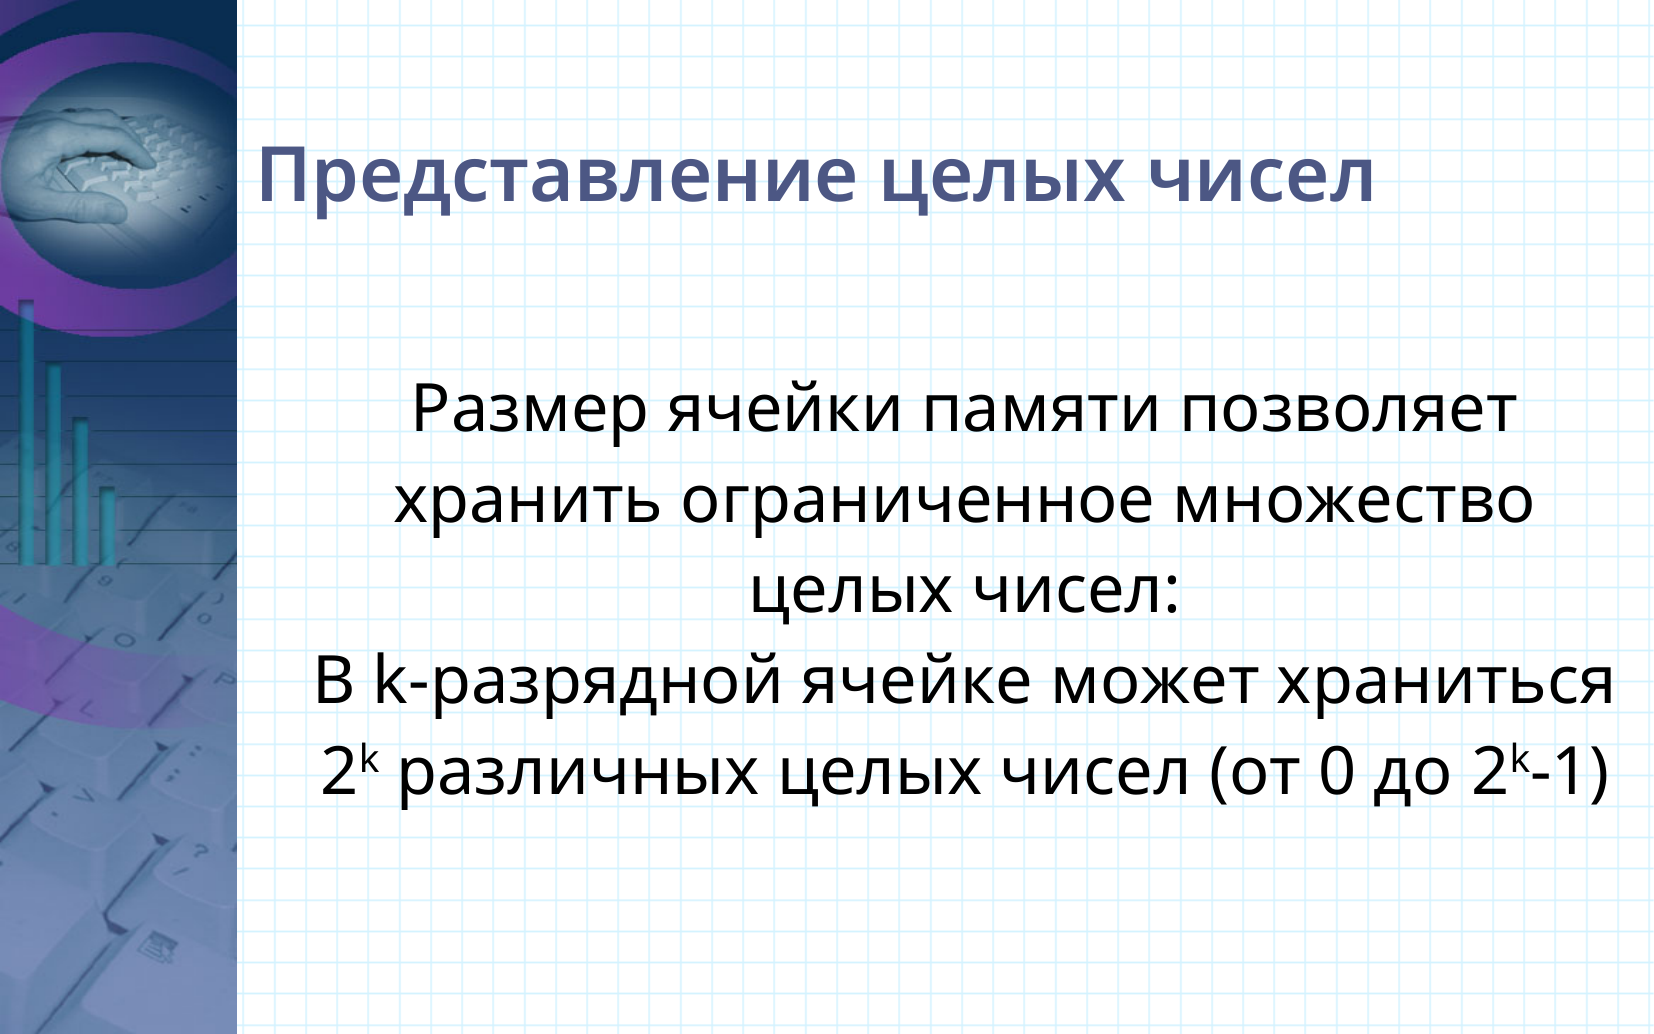

# Представление целых чисел
Размер ячейки памяти позволяет хранить ограниченное множество целых чисел:
В k-разрядной ячейке может храниться 2k различных целых чисел (от 0 до 2k-1)